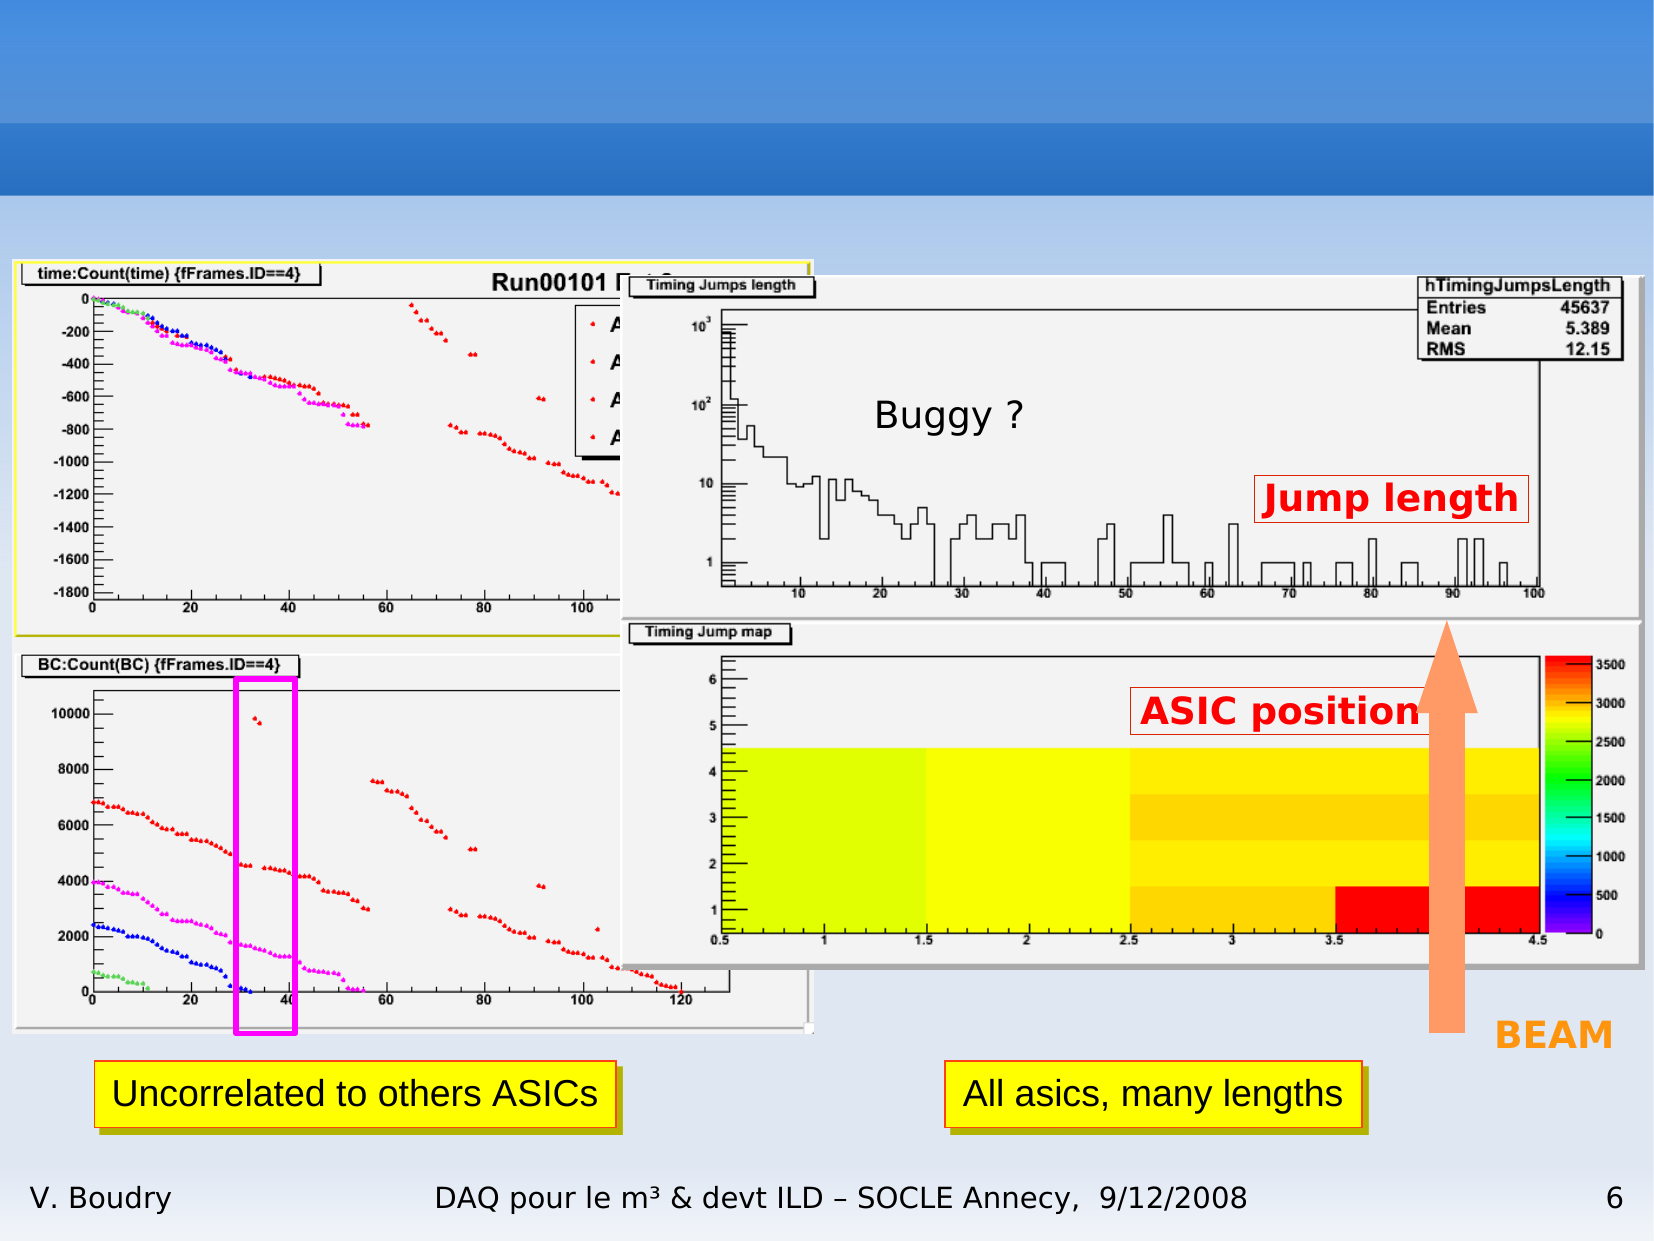

#
Buggy ?
Jump length
ASIC position
BEAM
Uncorrelated to others ASICs
All asics, many lengths
DAQ pour le m³ & devt ILD – SOCLE Annecy, 9/12/2008
6